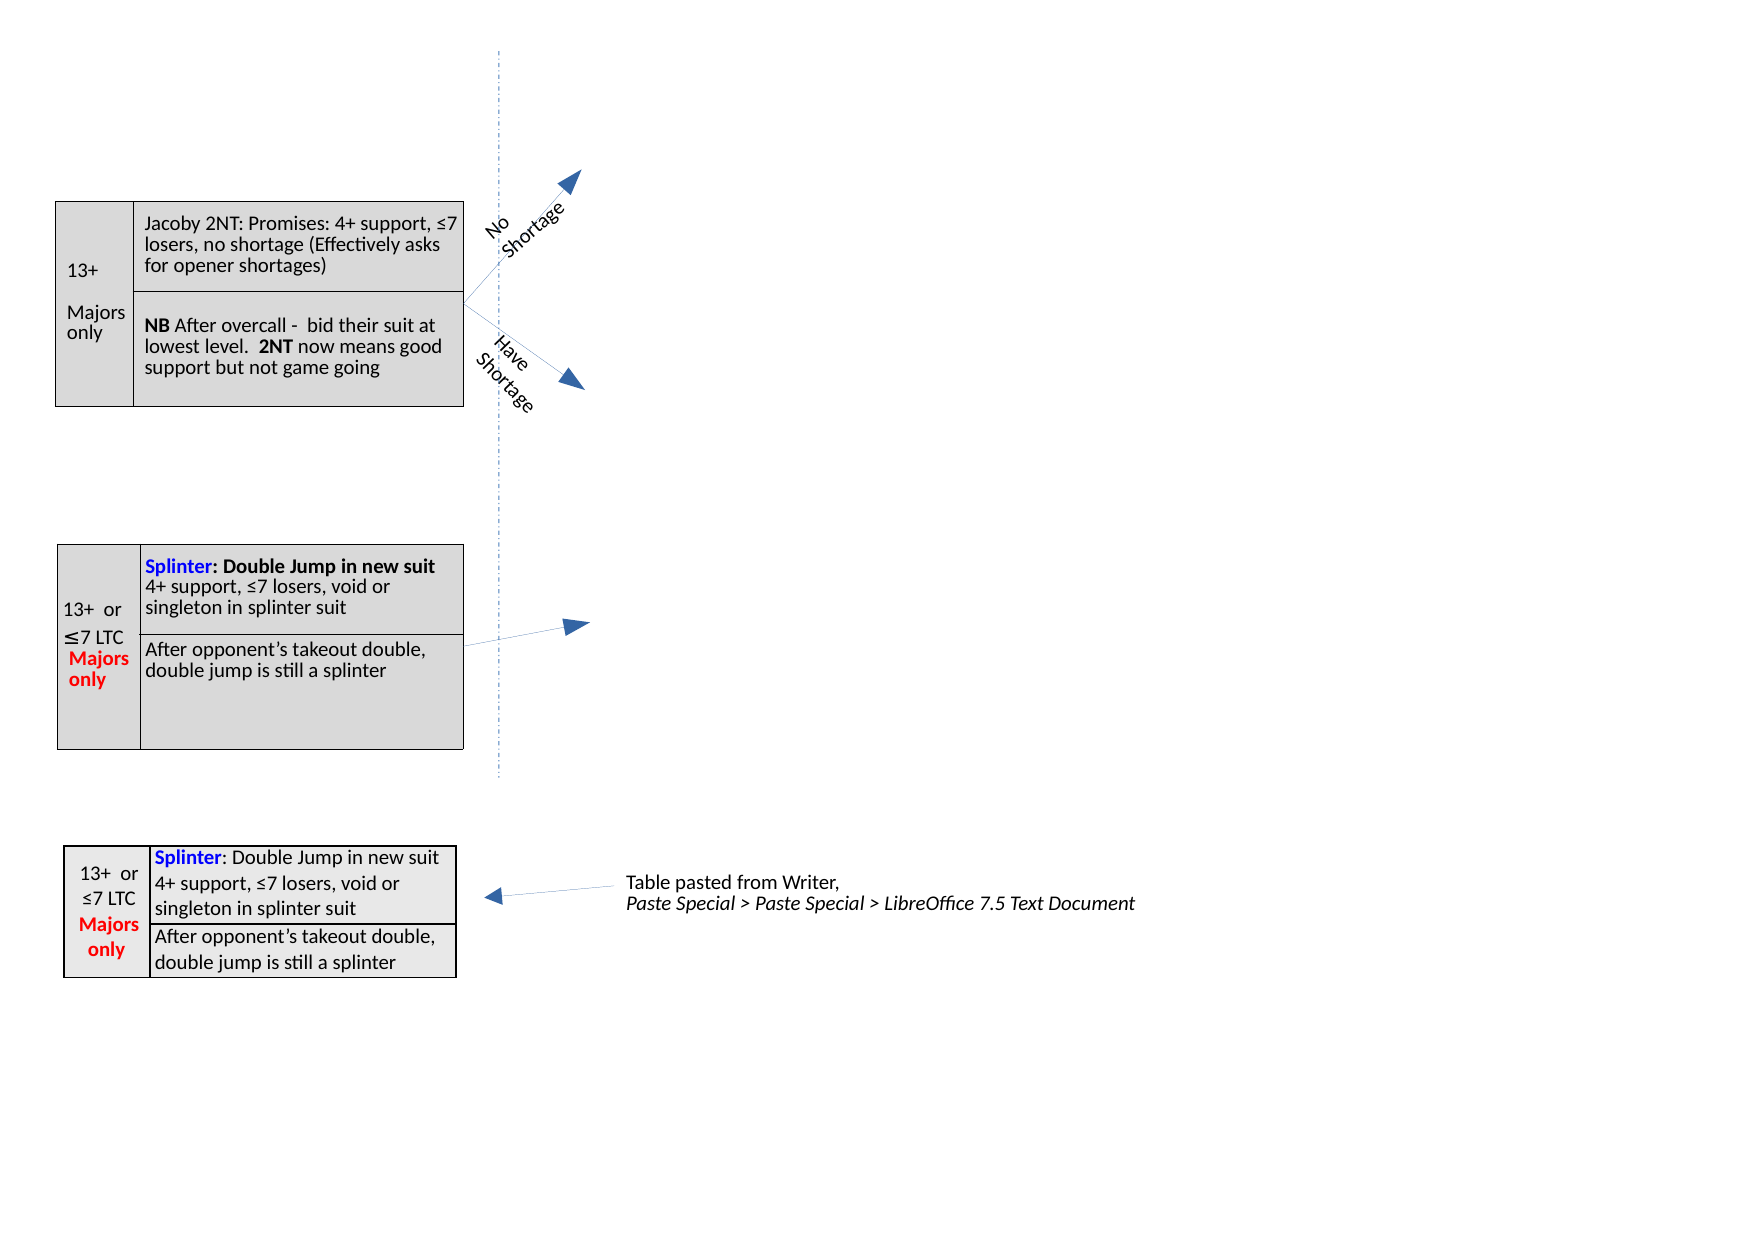

No
Shortage
| 13+ Majors only | Jacoby 2NT: Promises: 4+ support, ≤7 losers, no shortage (Effectively asks for opener shortages) |
| --- | --- |
| | NB After overcall - bid their suit at lowest level. 2NT now means good support but not game going |
Have
Shortage
| 13+ or ≤7 LTC Majors only | Splinter: Double Jump in new suit 4+ support, ≤7 losers, void or singleton in splinter suit |
| --- | --- |
| | After opponent’s takeout double, double jump is still a splinter |
Table pasted from Writer,
Paste Special > Paste Special > LibreOffice 7.5 Text Document